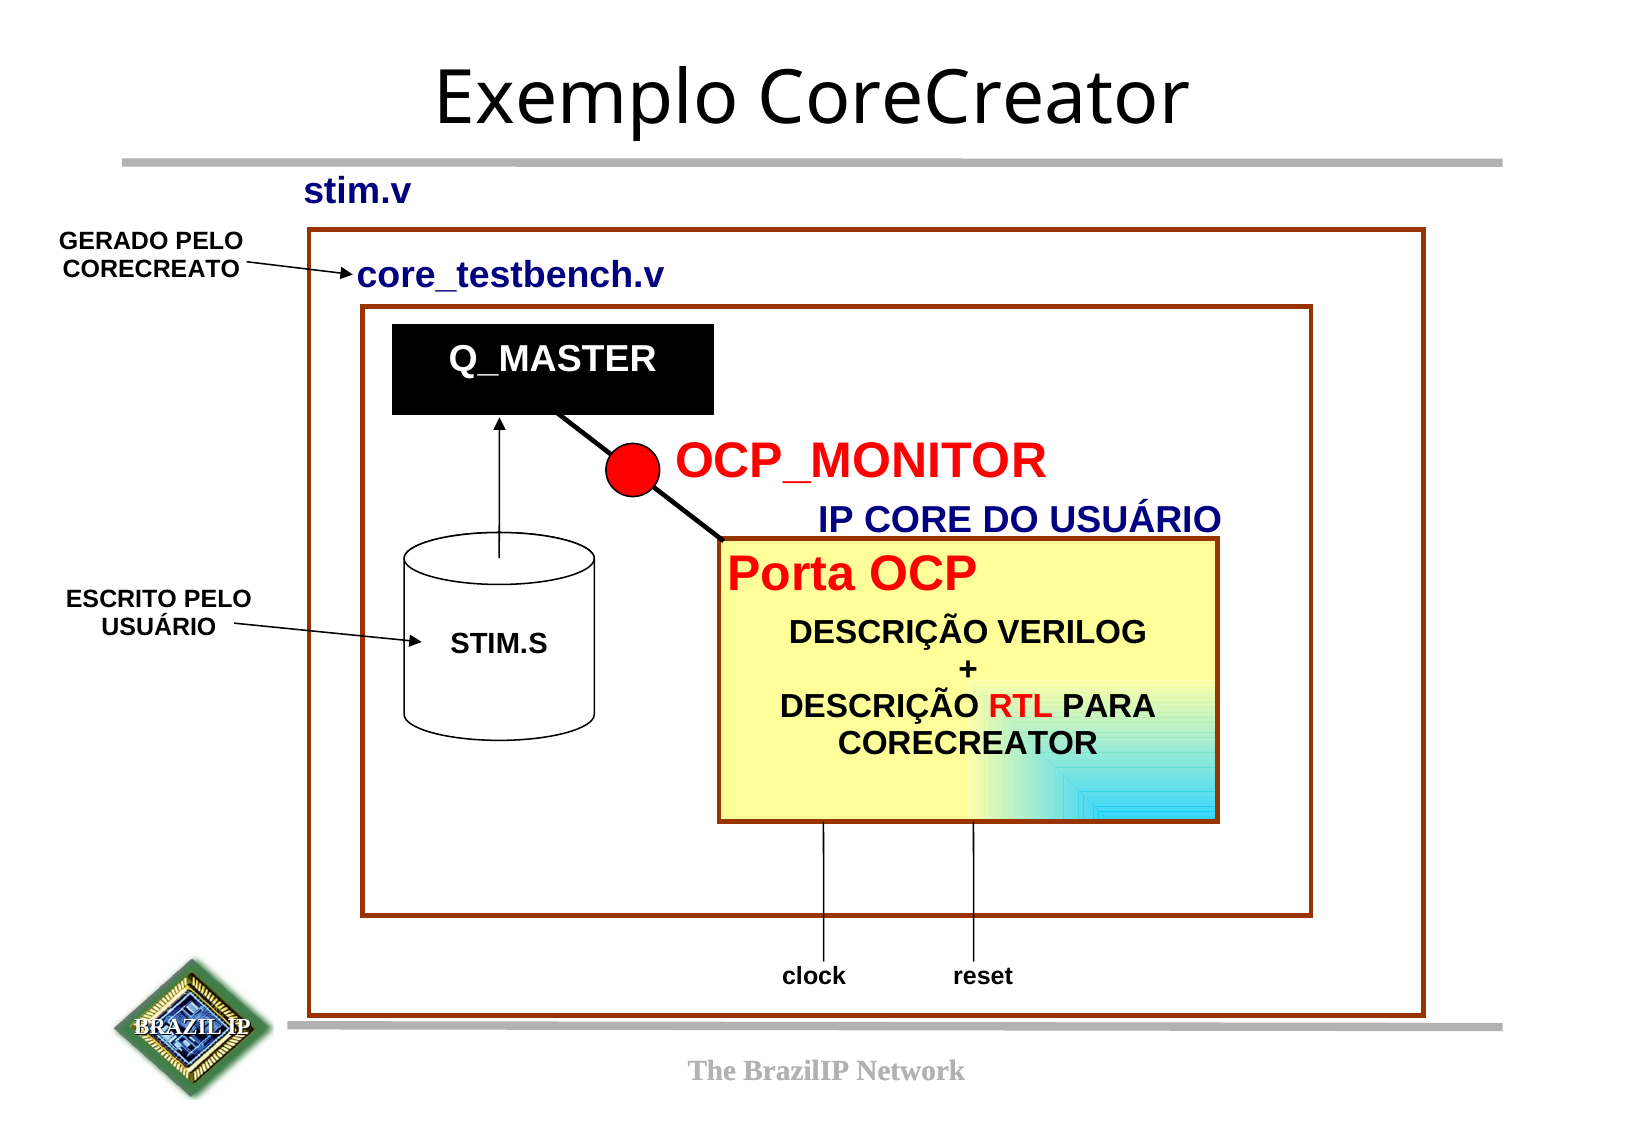

# Exemplo CoreCreator
stim.v
GERADO PELO
CORECREATO
core_testbench.v
Q_MASTER
OCP_MONITOR
IP CORE DO USUÁRIO
STIM.S
DESCRIÇÃO VERILOG
+
DESCRIÇÃO RTL PARA CORECREATOR
Porta OCP
ESCRITO PELO
USUÁRIO
clock
reset